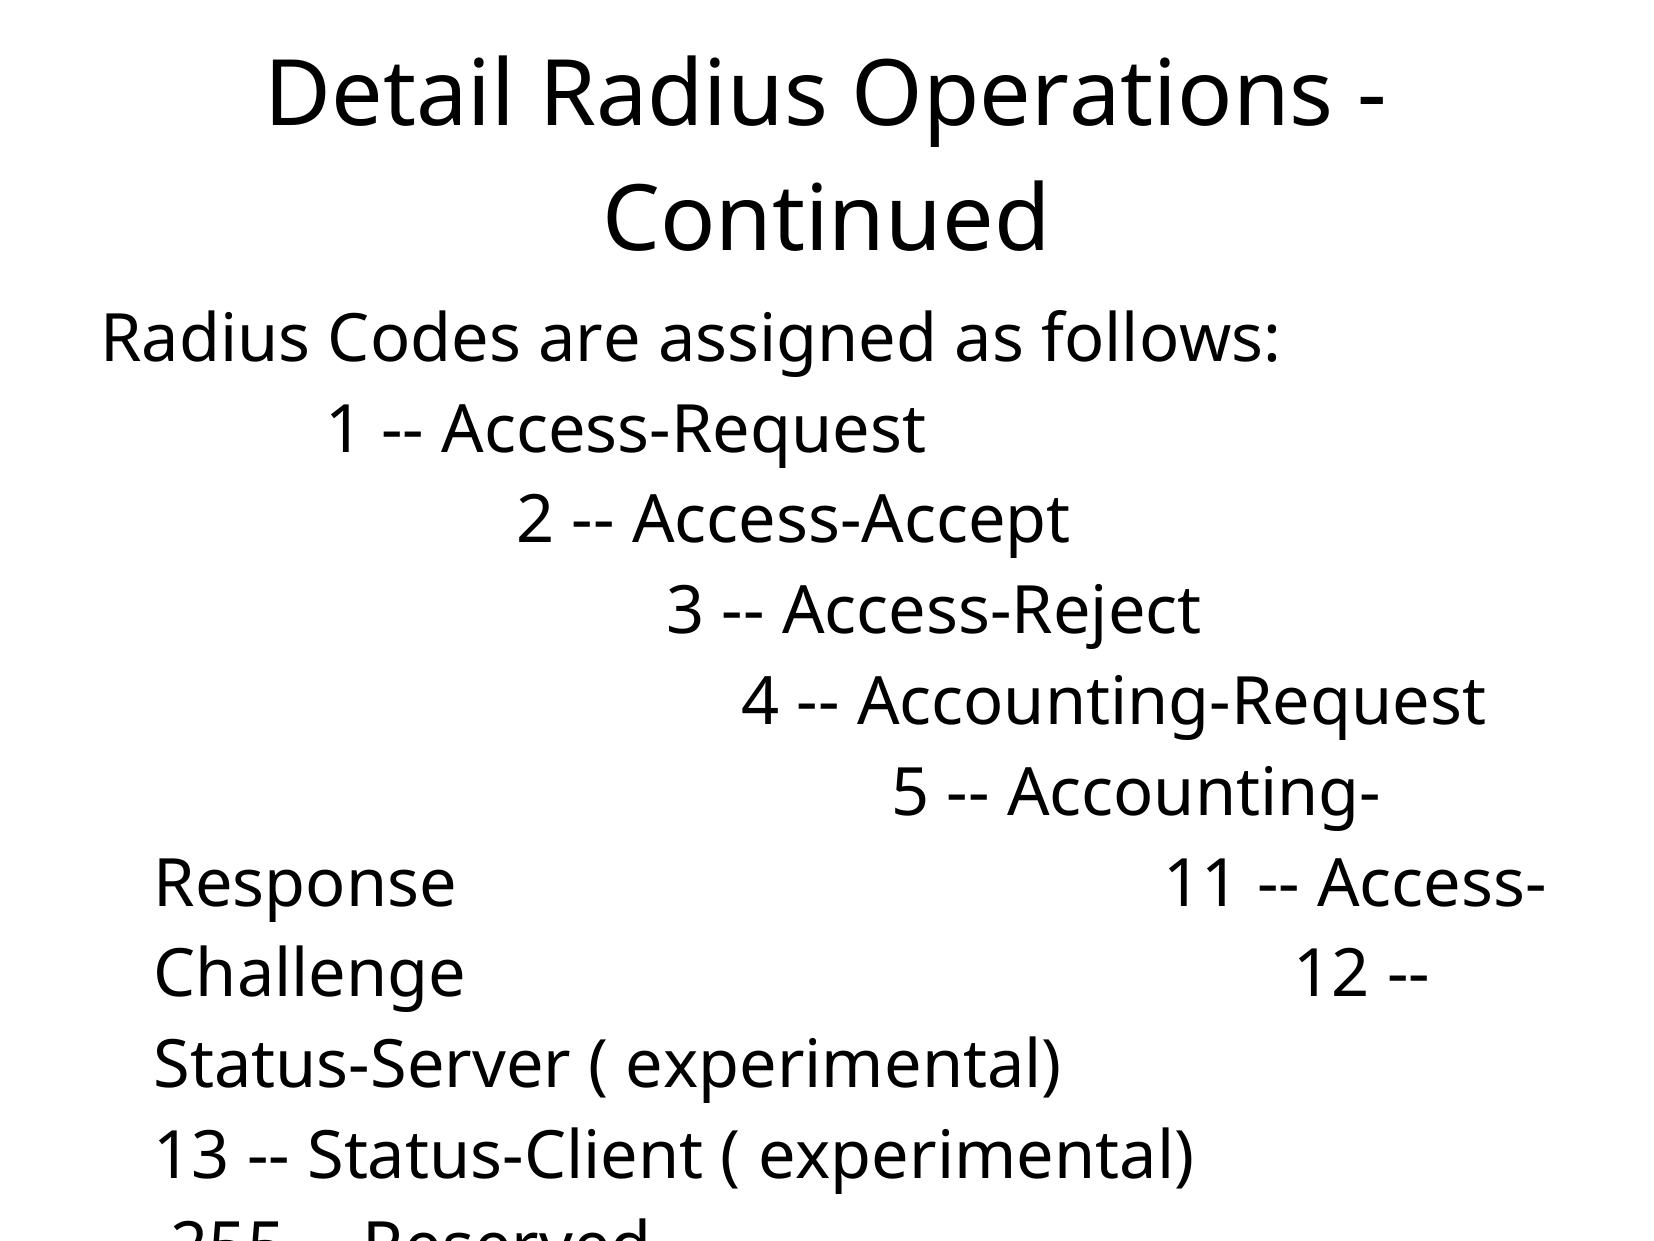

# Detail Radius Operations - Continued
Radius Codes are assigned as follows: 1 -- Access-Request											 2 -- Access-Accept											 3 -- Access-Reject											 4 -- Accounting-Request									 5 -- Accounting-Response 11 -- Access-Challenge 12 -- Status-Server ( experimental) 13 -- Status-Client ( experimental) 255 -- Reserved